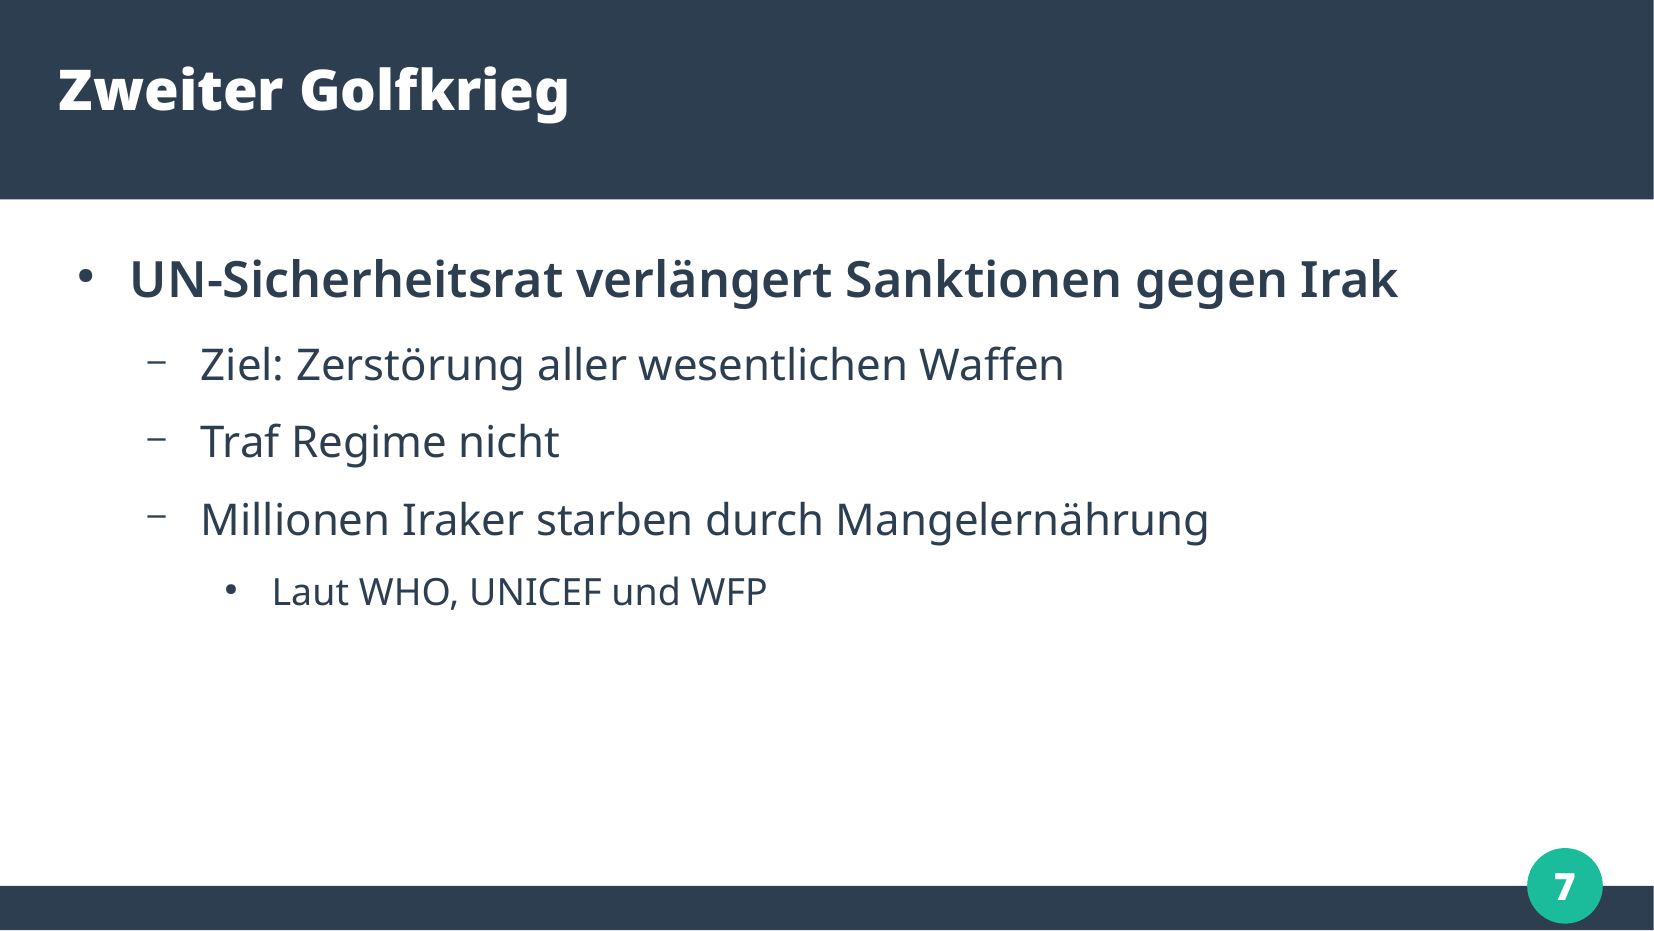

# Zweiter Golfkrieg
UN-Sicherheitsrat verlängert Sanktionen gegen Irak
Ziel: Zerstörung aller wesentlichen Waffen
Traf Regime nicht
Millionen Iraker starben durch Mangelernährung
Laut WHO, UNICEF und WFP